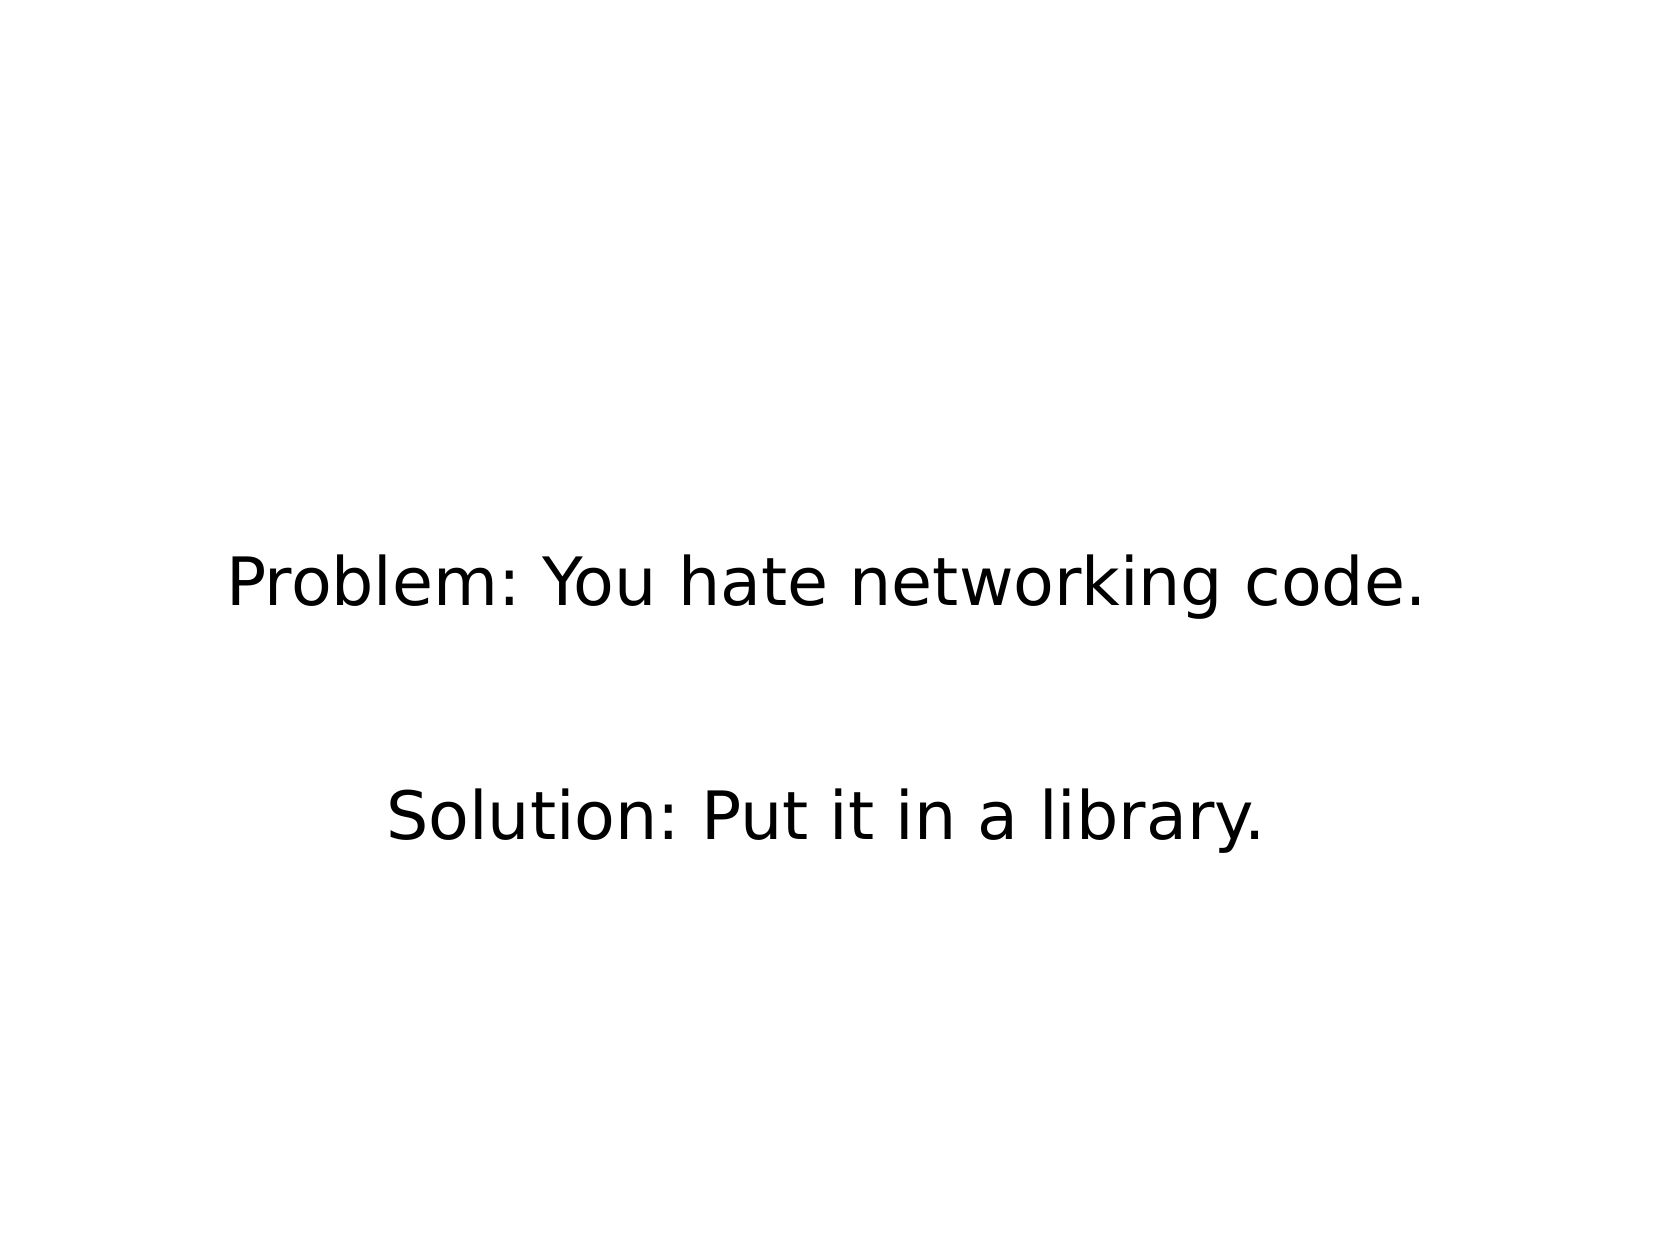

#
Problem: You hate networking code.
Solution: Put it in a library.